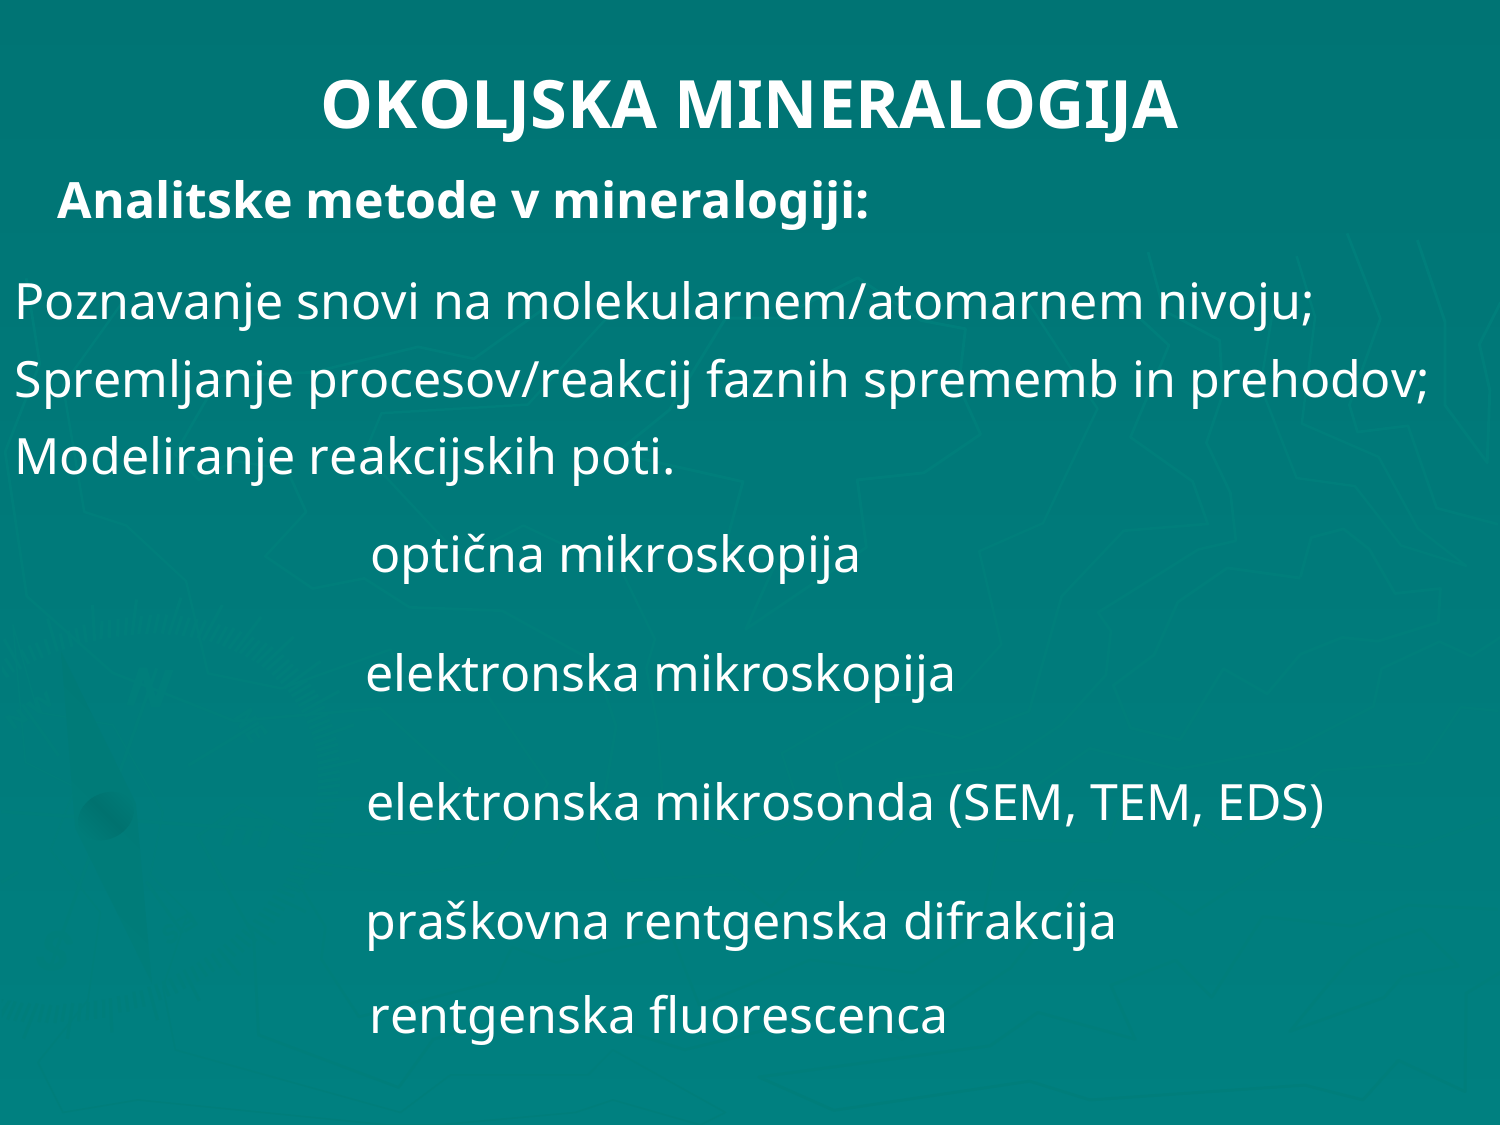

OKOLJSKA MINERALOGIJA
Analitske metode v mineralogiji:
Poznavanje snovi na molekularnem/atomarnem nivoju;
Spremljanje procesov/reakcij faznih sprememb in prehodov;
Modeliranje reakcijskih poti.
optična mikroskopija
elektronska mikroskopija
elektronska mikrosonda (SEM, TEM, EDS)
praškovna rentgenska difrakcija
rentgenska fluorescenca